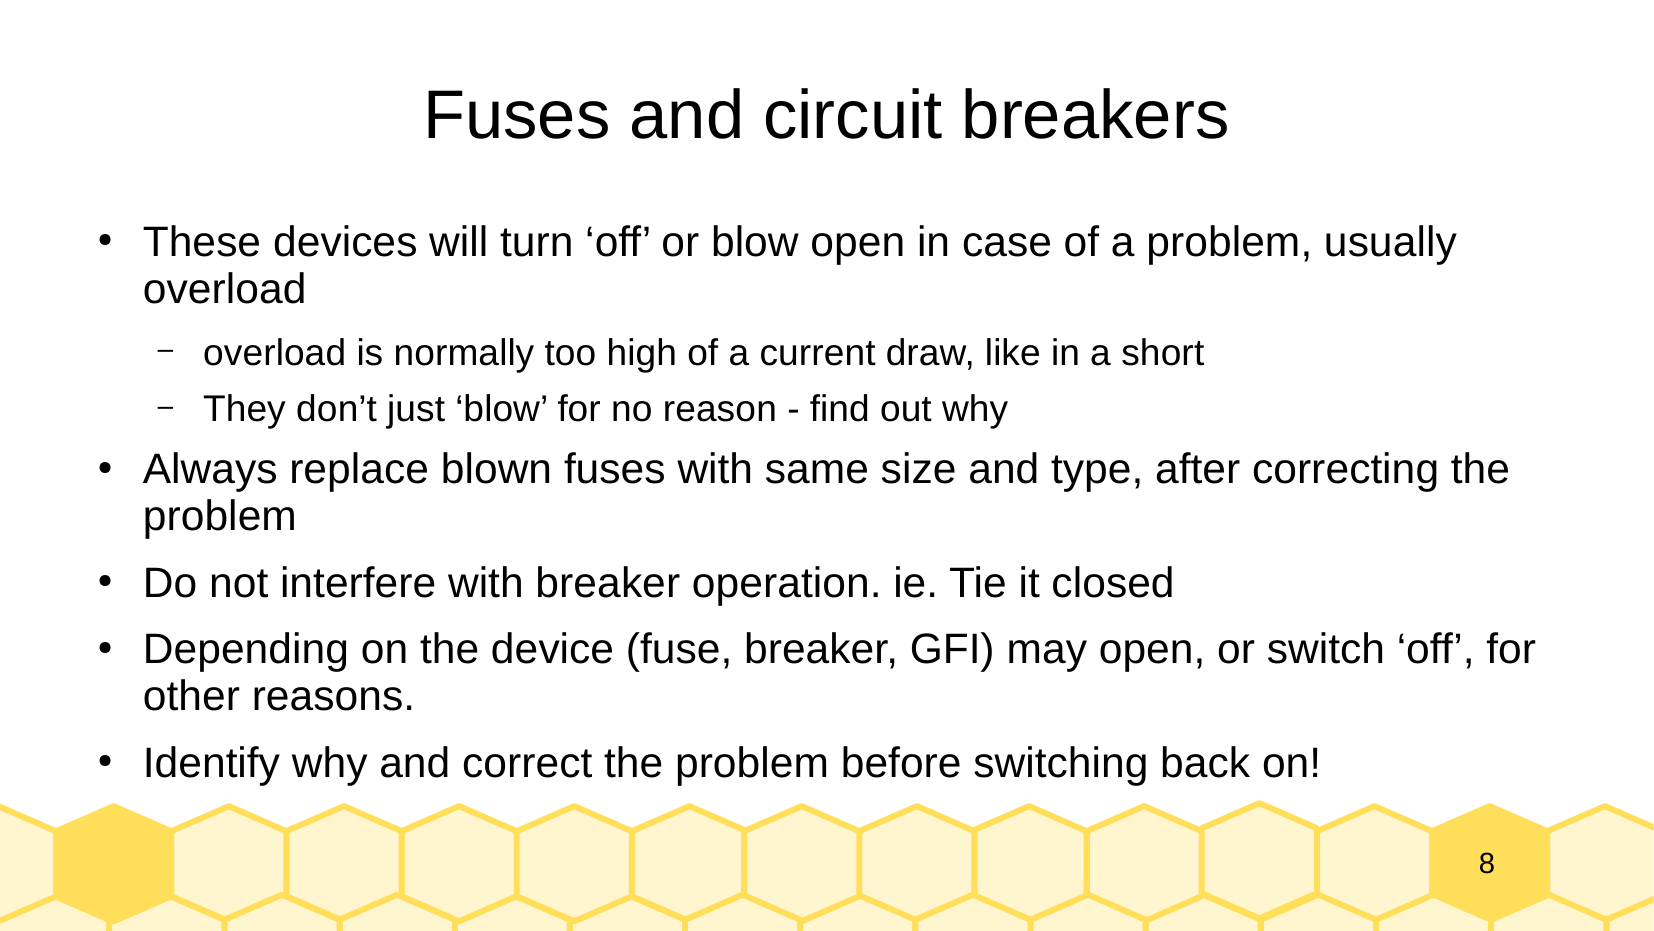

# Fuses and circuit breakers
These devices will turn ‘off’ or blow open in case of a problem, usually overload
overload is normally too high of a current draw, like in a short
They don’t just ‘blow’ for no reason - find out why
Always replace blown fuses with same size and type, after correcting the problem
Do not interfere with breaker operation. ie. Tie it closed
Depending on the device (fuse, breaker, GFI) may open, or switch ‘off’, for other reasons.
Identify why and correct the problem before switching back on!